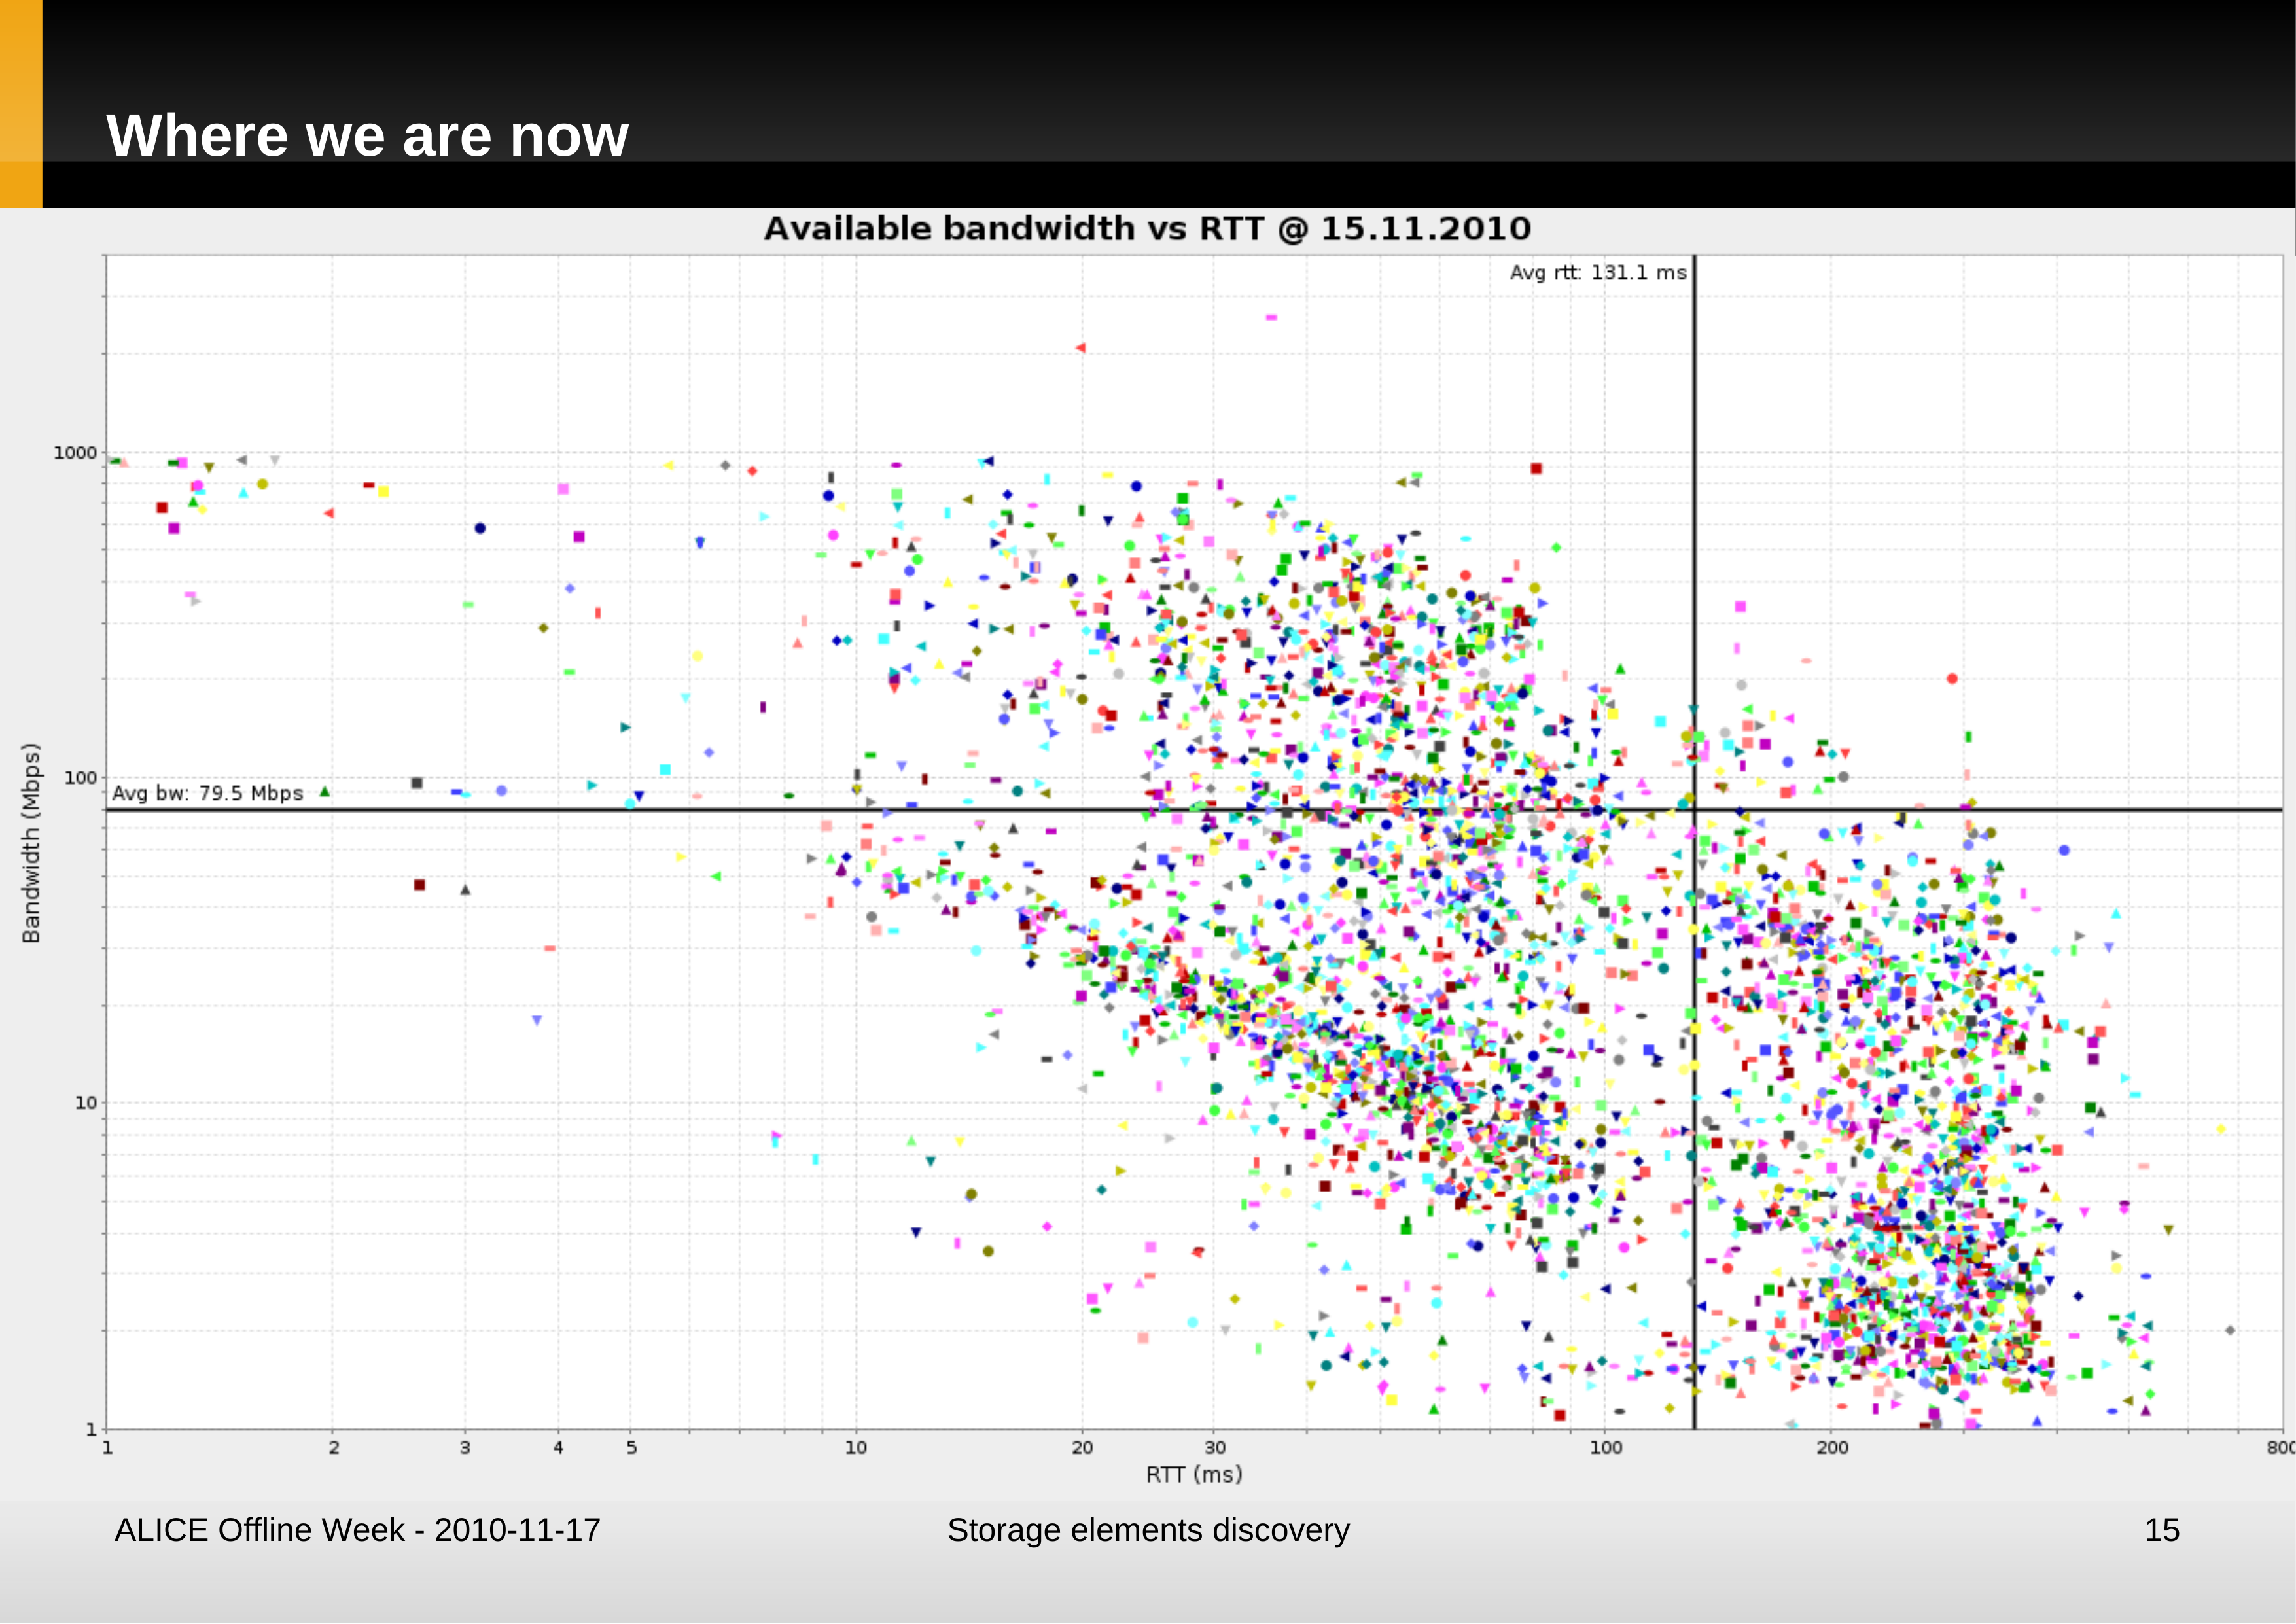

# Where we are now
ALICE Offline Week - 2010-11-17
Storage elements discovery
15